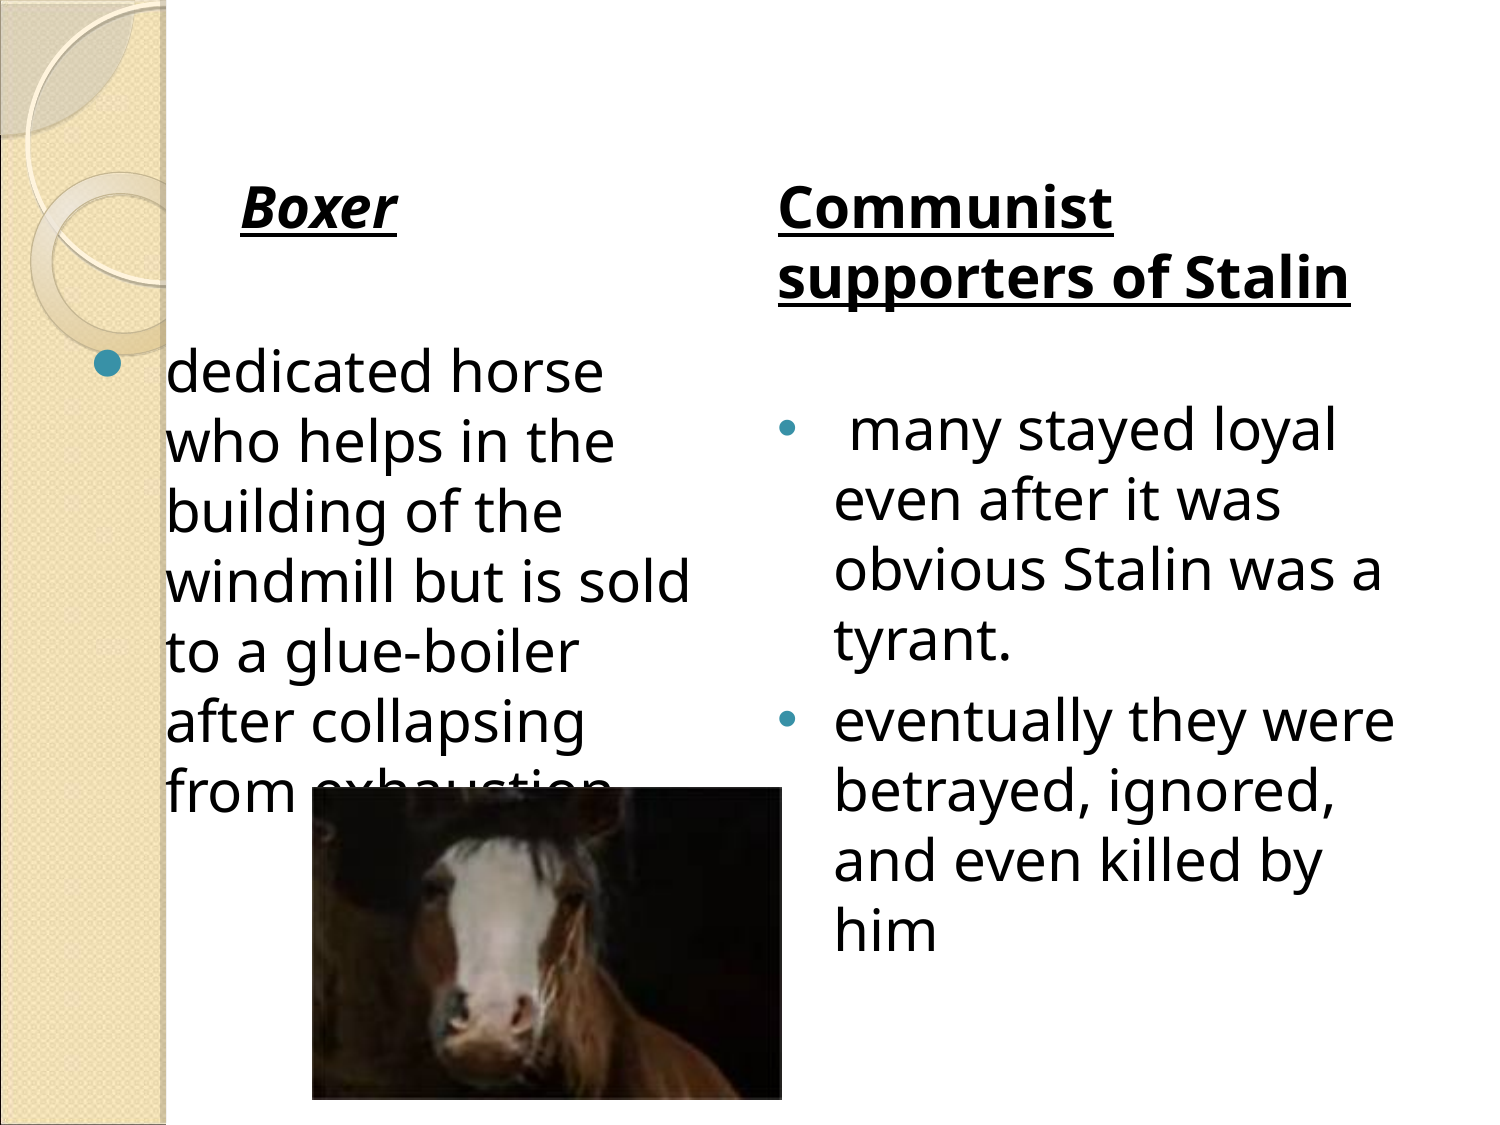

# Boxer
dedicated horse who helps in the building of the windmill but is sold to a glue-boiler after collapsing from exhaustion
Communist supporters of Stalin
 many stayed loyal even after it was obvious Stalin was a tyrant.
eventually they were betrayed, ignored, and even killed by him